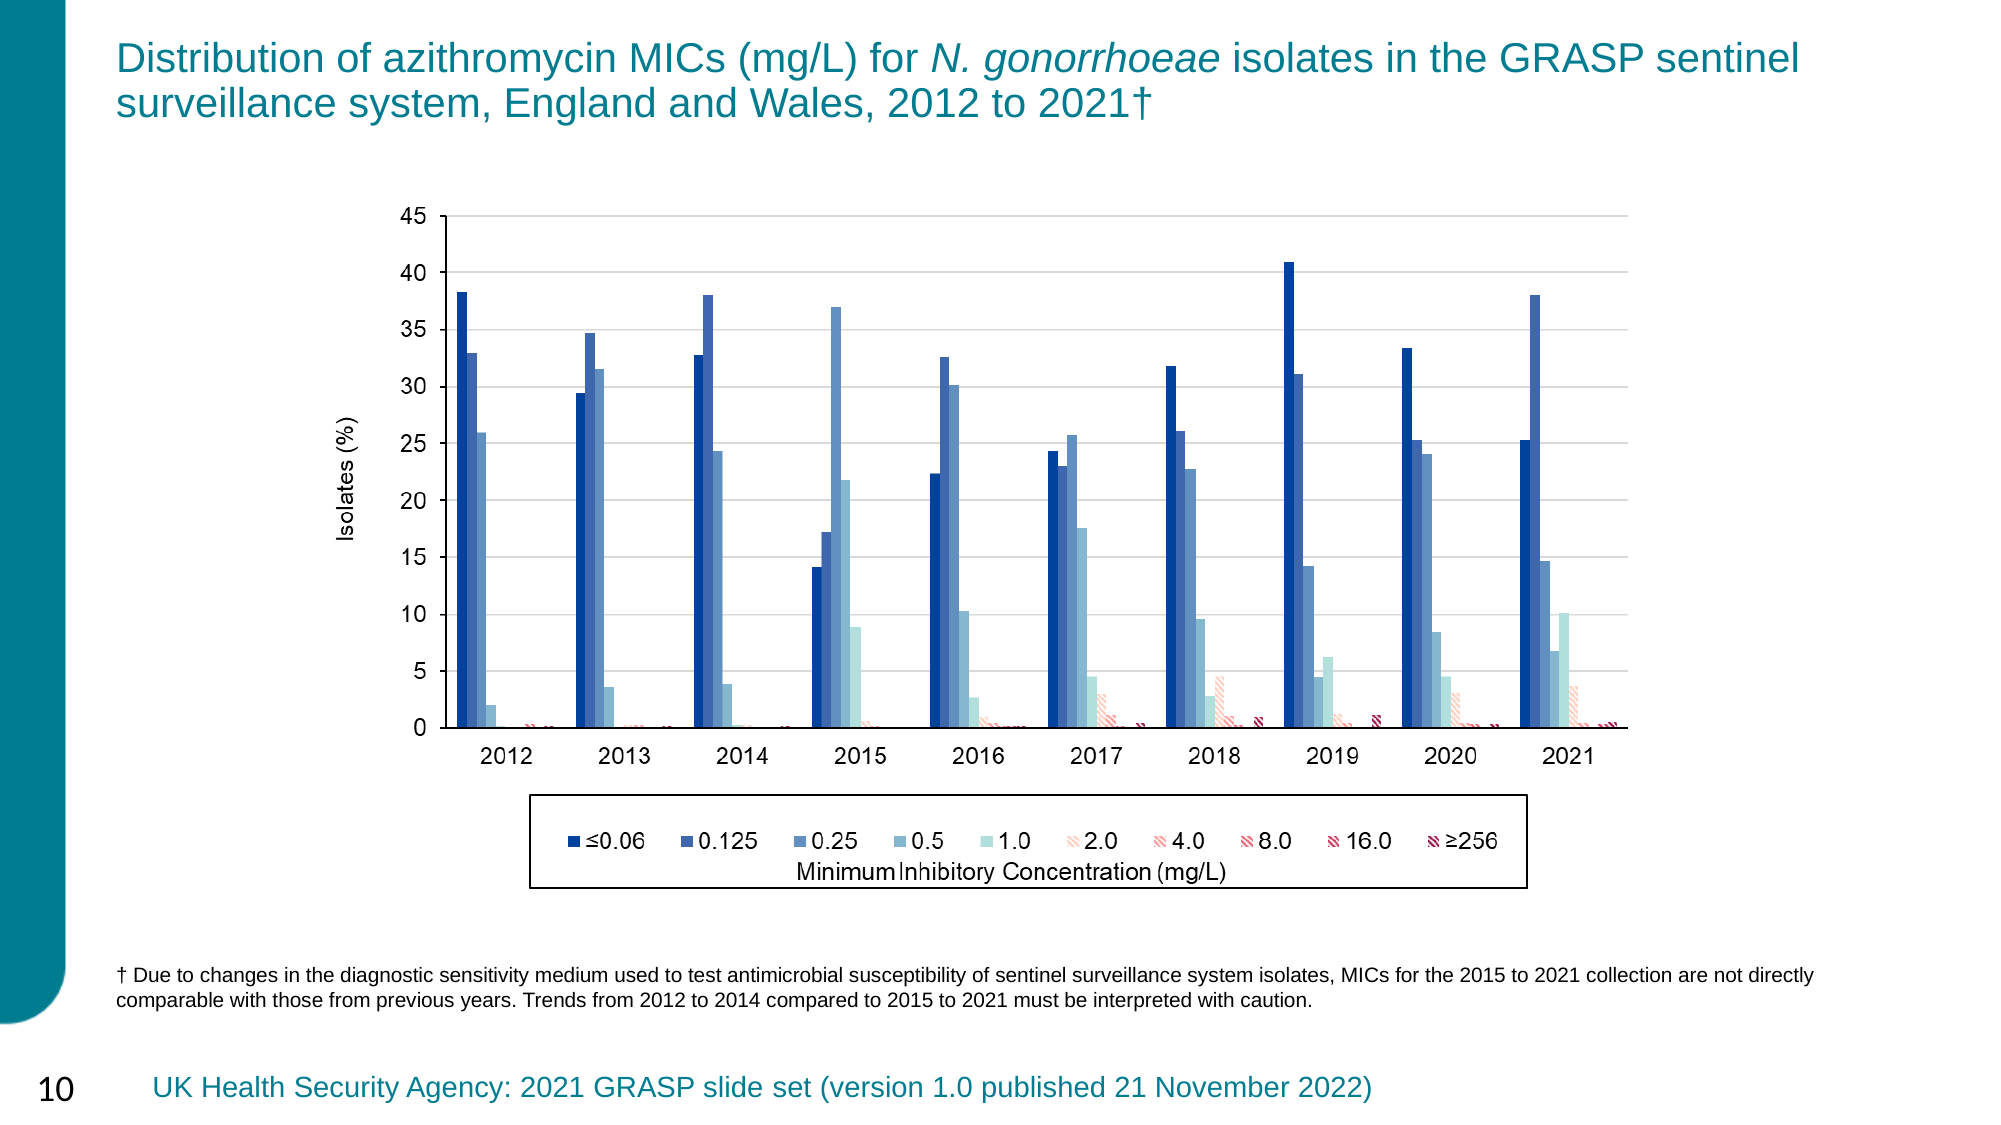

# Distribution of azithromycin MICs (mg/L) for N. gonorrhoeae isolates in the GRASP sentinel surveillance system, England and Wales, 2012 to 2021†
† Due to changes in the diagnostic sensitivity medium used to test antimicrobial susceptibility of sentinel surveillance system isolates, MICs for the 2015 to 2021 collection are not directly comparable with those from previous years. Trends from 2012 to 2014 compared to 2015 to 2021 must be interpreted with caution.
10
UK Health Security Agency: 2021 GRASP slide set (version 1.0 published 21 November 2022)